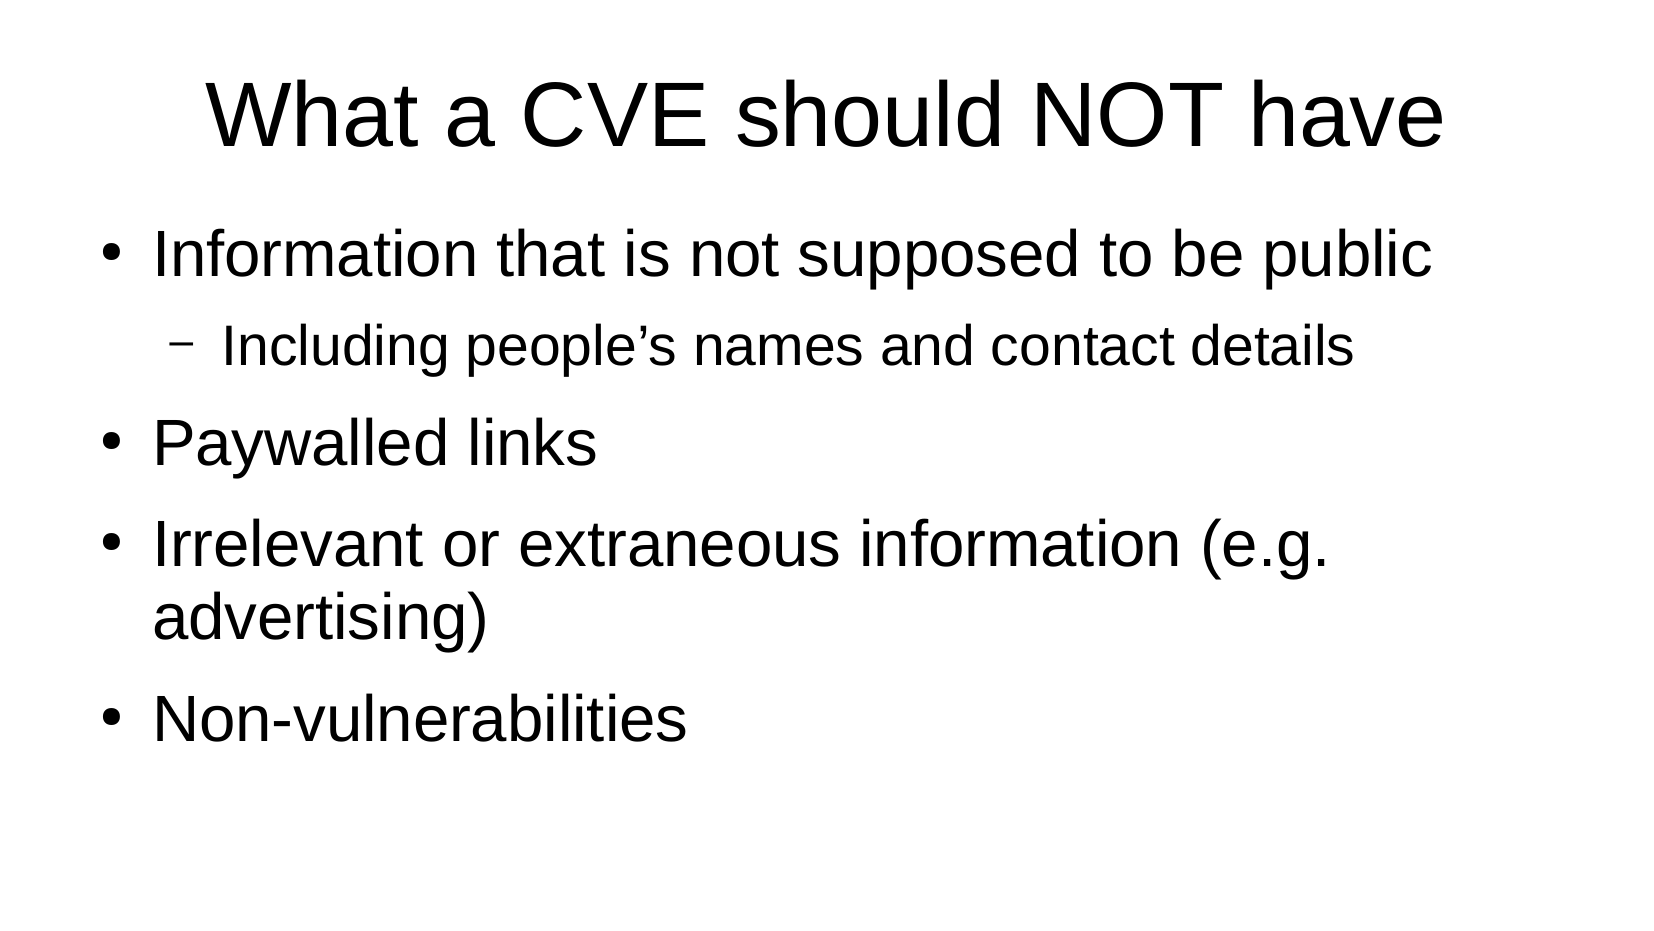

# What a CVE should NOT have
Information that is not supposed to be public
Including people’s names and contact details
Paywalled links
Irrelevant or extraneous information (e.g. advertising)
Non-vulnerabilities